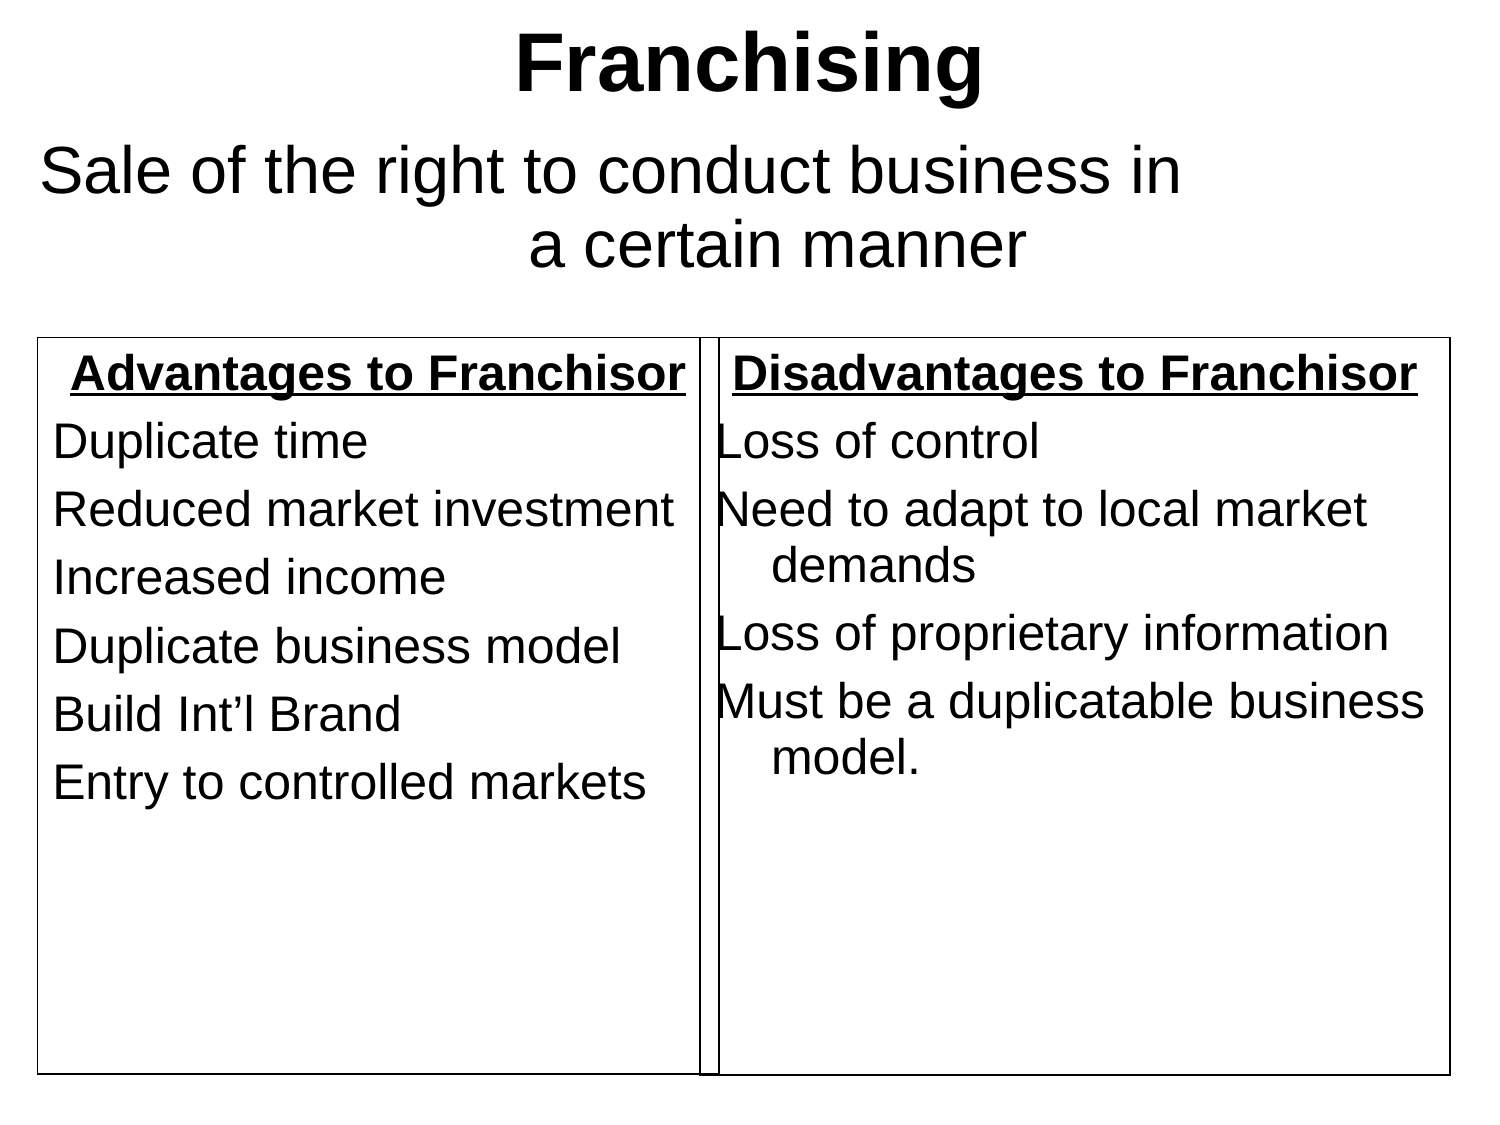

# Franchising
Sale of the right to conduct business in a certain manner
Advantages to Franchisor
Duplicate time
Reduced market investment
Increased income
Duplicate business model
Build Int’l Brand
Entry to controlled markets
Disadvantages to Franchisor
Loss of control
Need to adapt to local market demands
Loss of proprietary information
Must be a duplicatable business model.